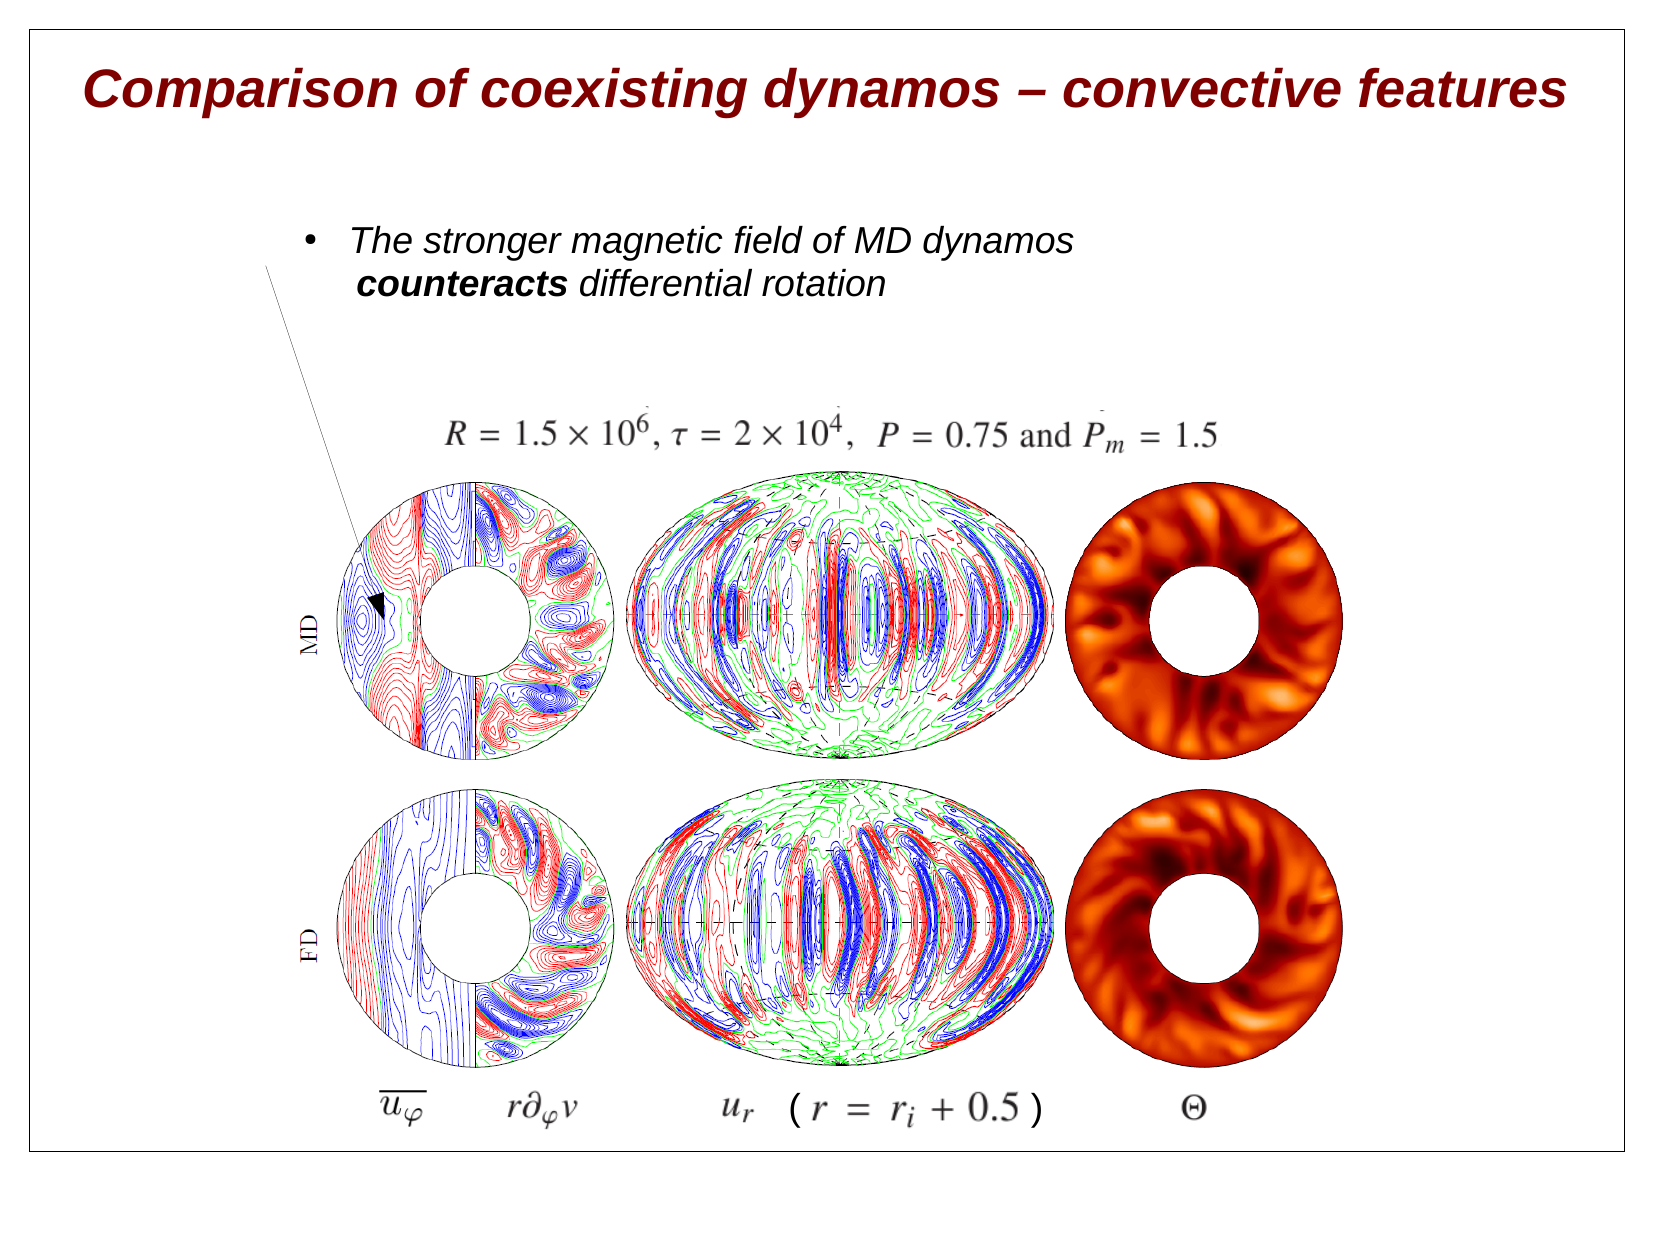

Comparison of coexisting dynamos – convective features
 The stronger magnetic field of MD dynamos
 counteracts differential rotation
( )